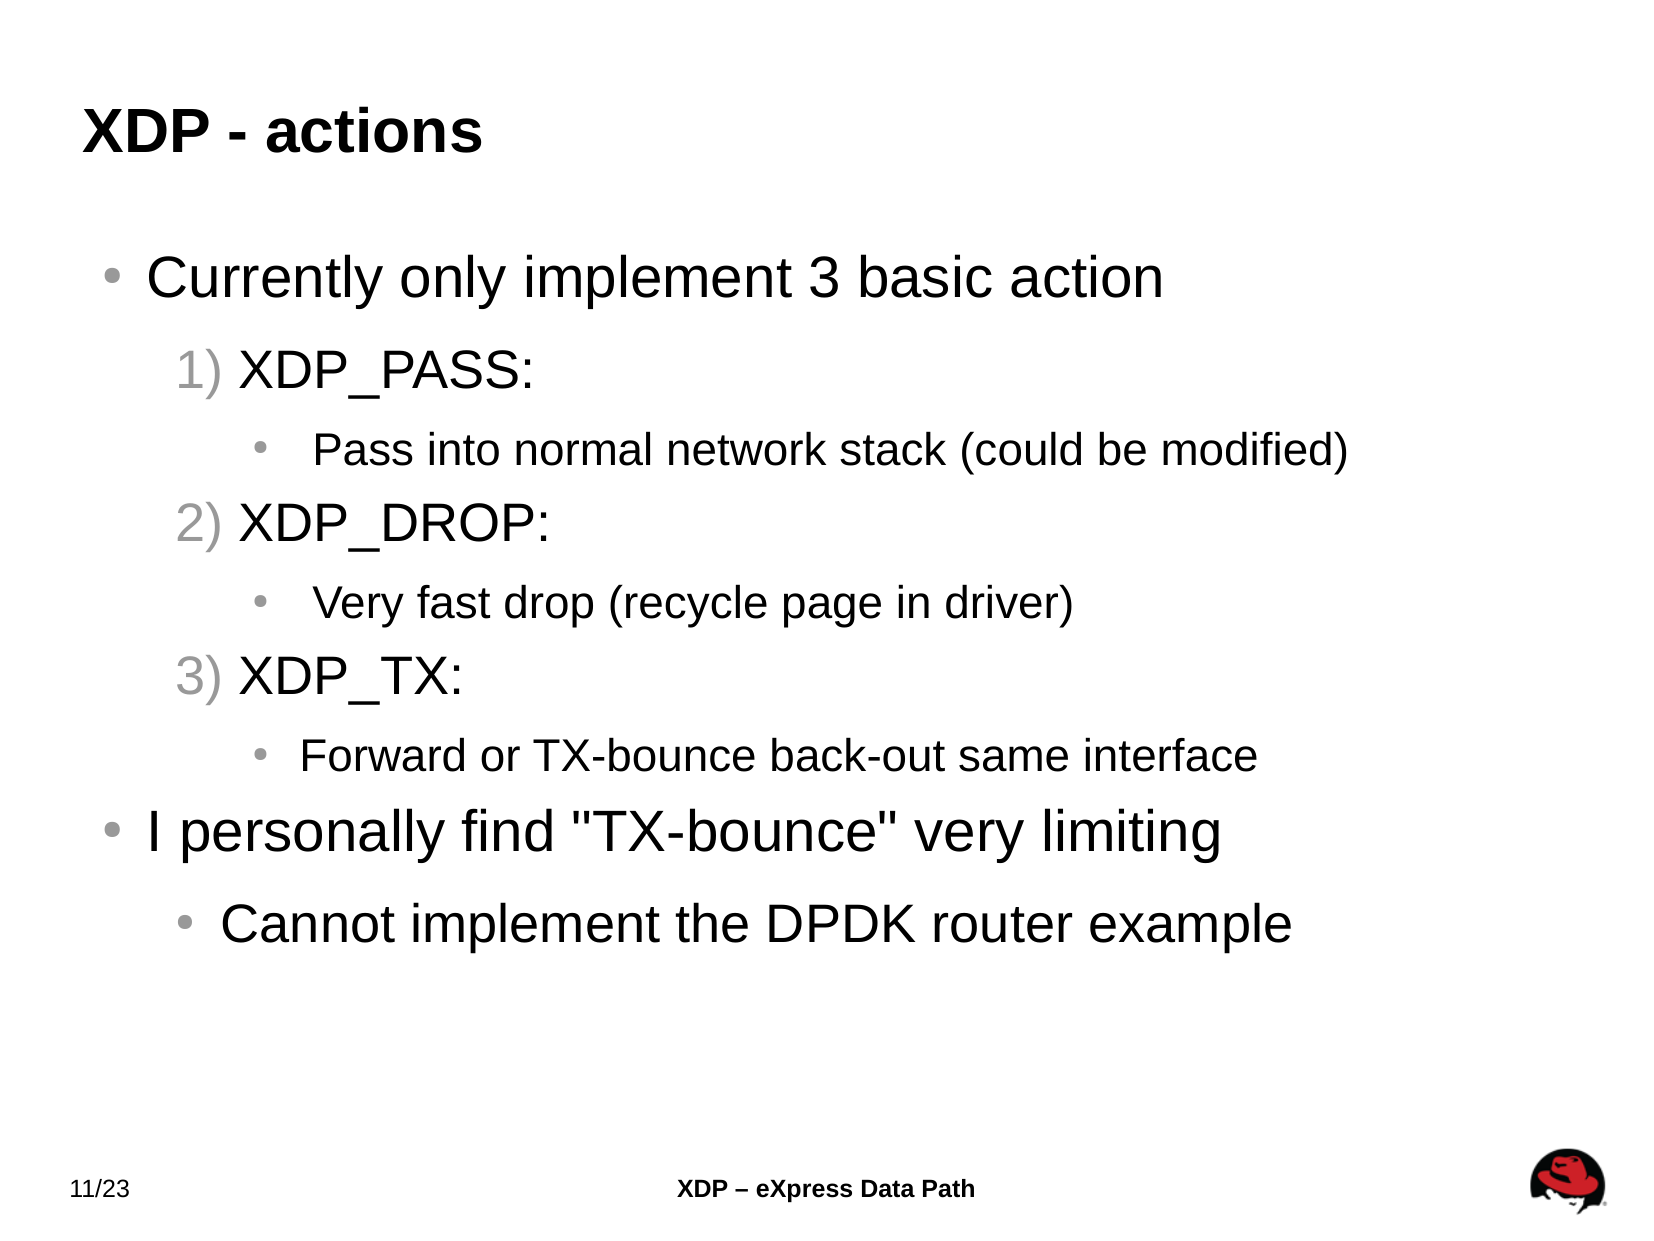

# XDP - actions
Currently only implement 3 basic action
 XDP_PASS:
 Pass into normal network stack (could be modified)
 XDP_DROP:
 Very fast drop (recycle page in driver)
 XDP_TX:
Forward or TX-bounce back-out same interface
I personally find "TX-bounce" very limiting
Cannot implement the DPDK router example